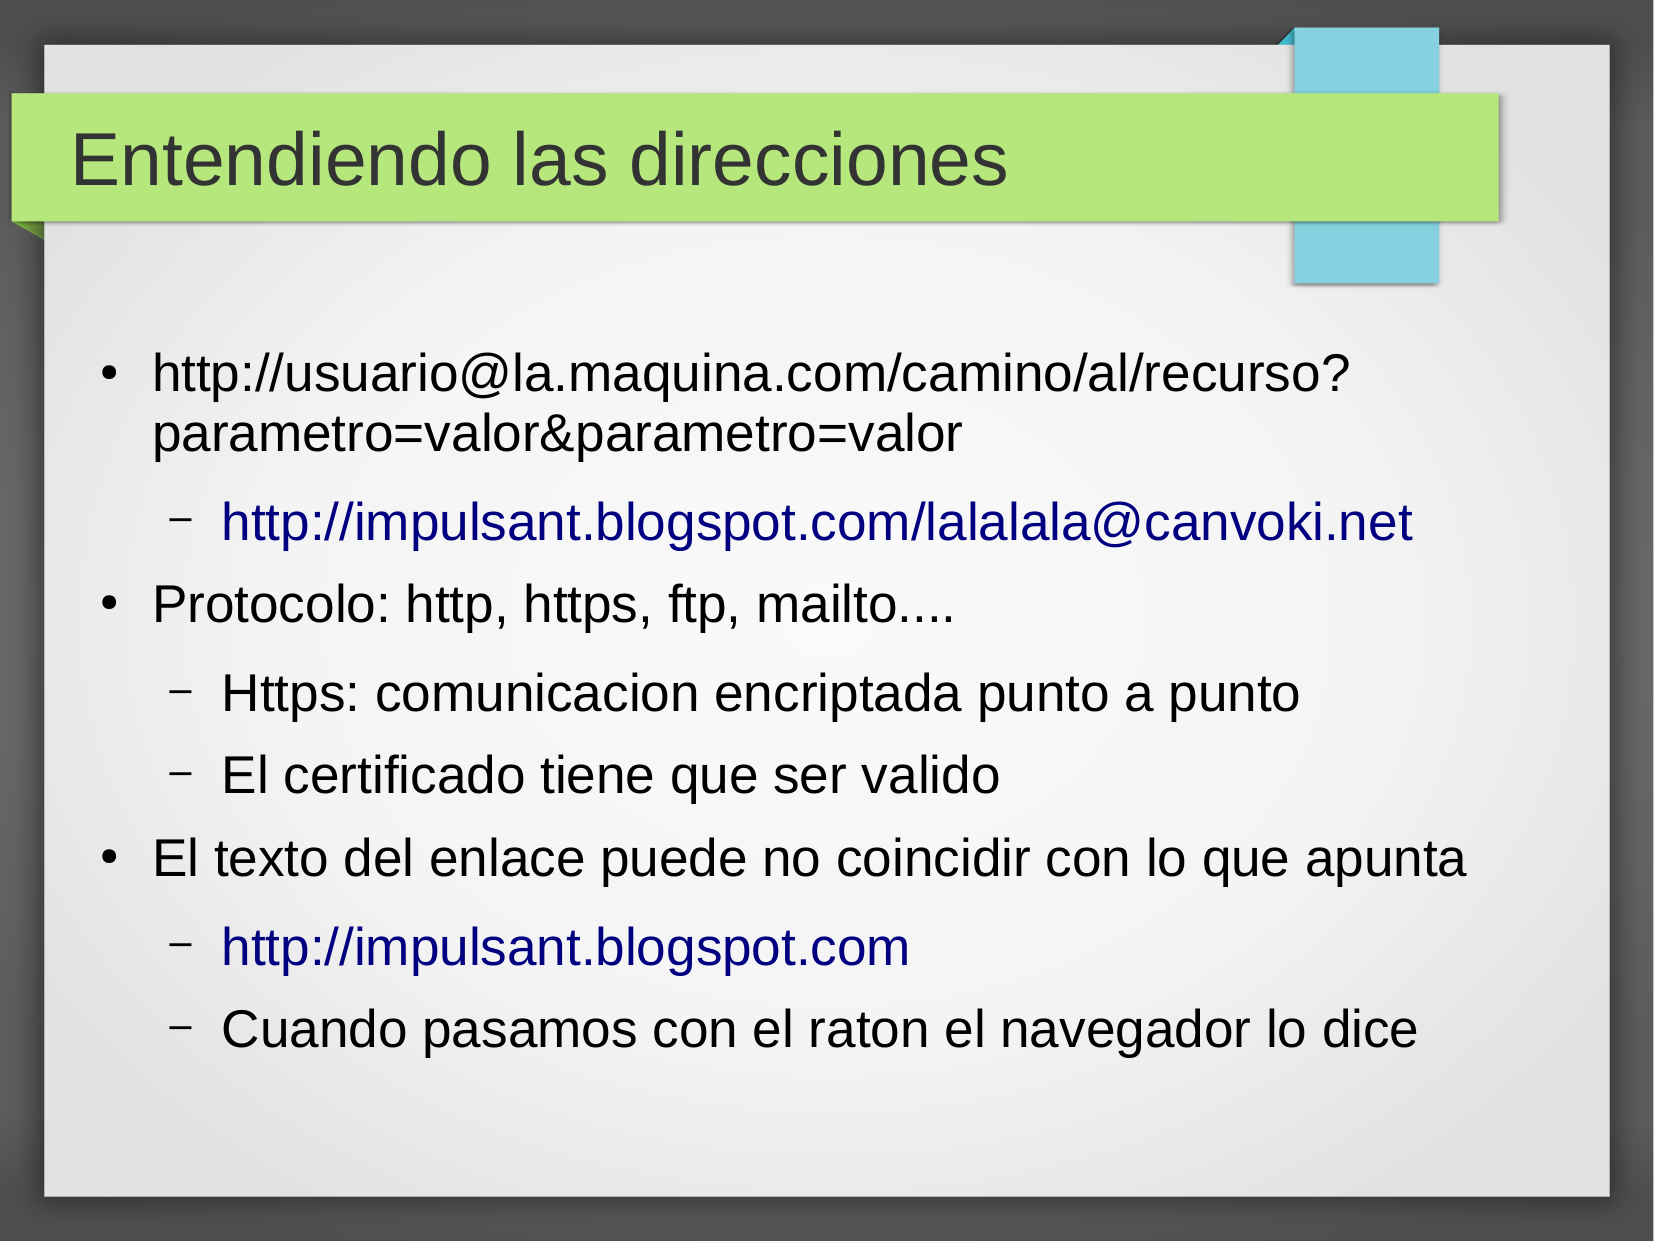

# Entendiendo las direcciones
http://usuario@la.maquina.com/camino/al/recurso?parametro=valor&parametro=valor
http://impulsant.blogspot.com/lalalala@canvoki.net
Protocolo: http, https, ftp, mailto....
Https: comunicacion encriptada punto a punto
El certificado tiene que ser valido
El texto del enlace puede no coincidir con lo que apunta
http://impulsant.blogspot.com
Cuando pasamos con el raton el navegador lo dice